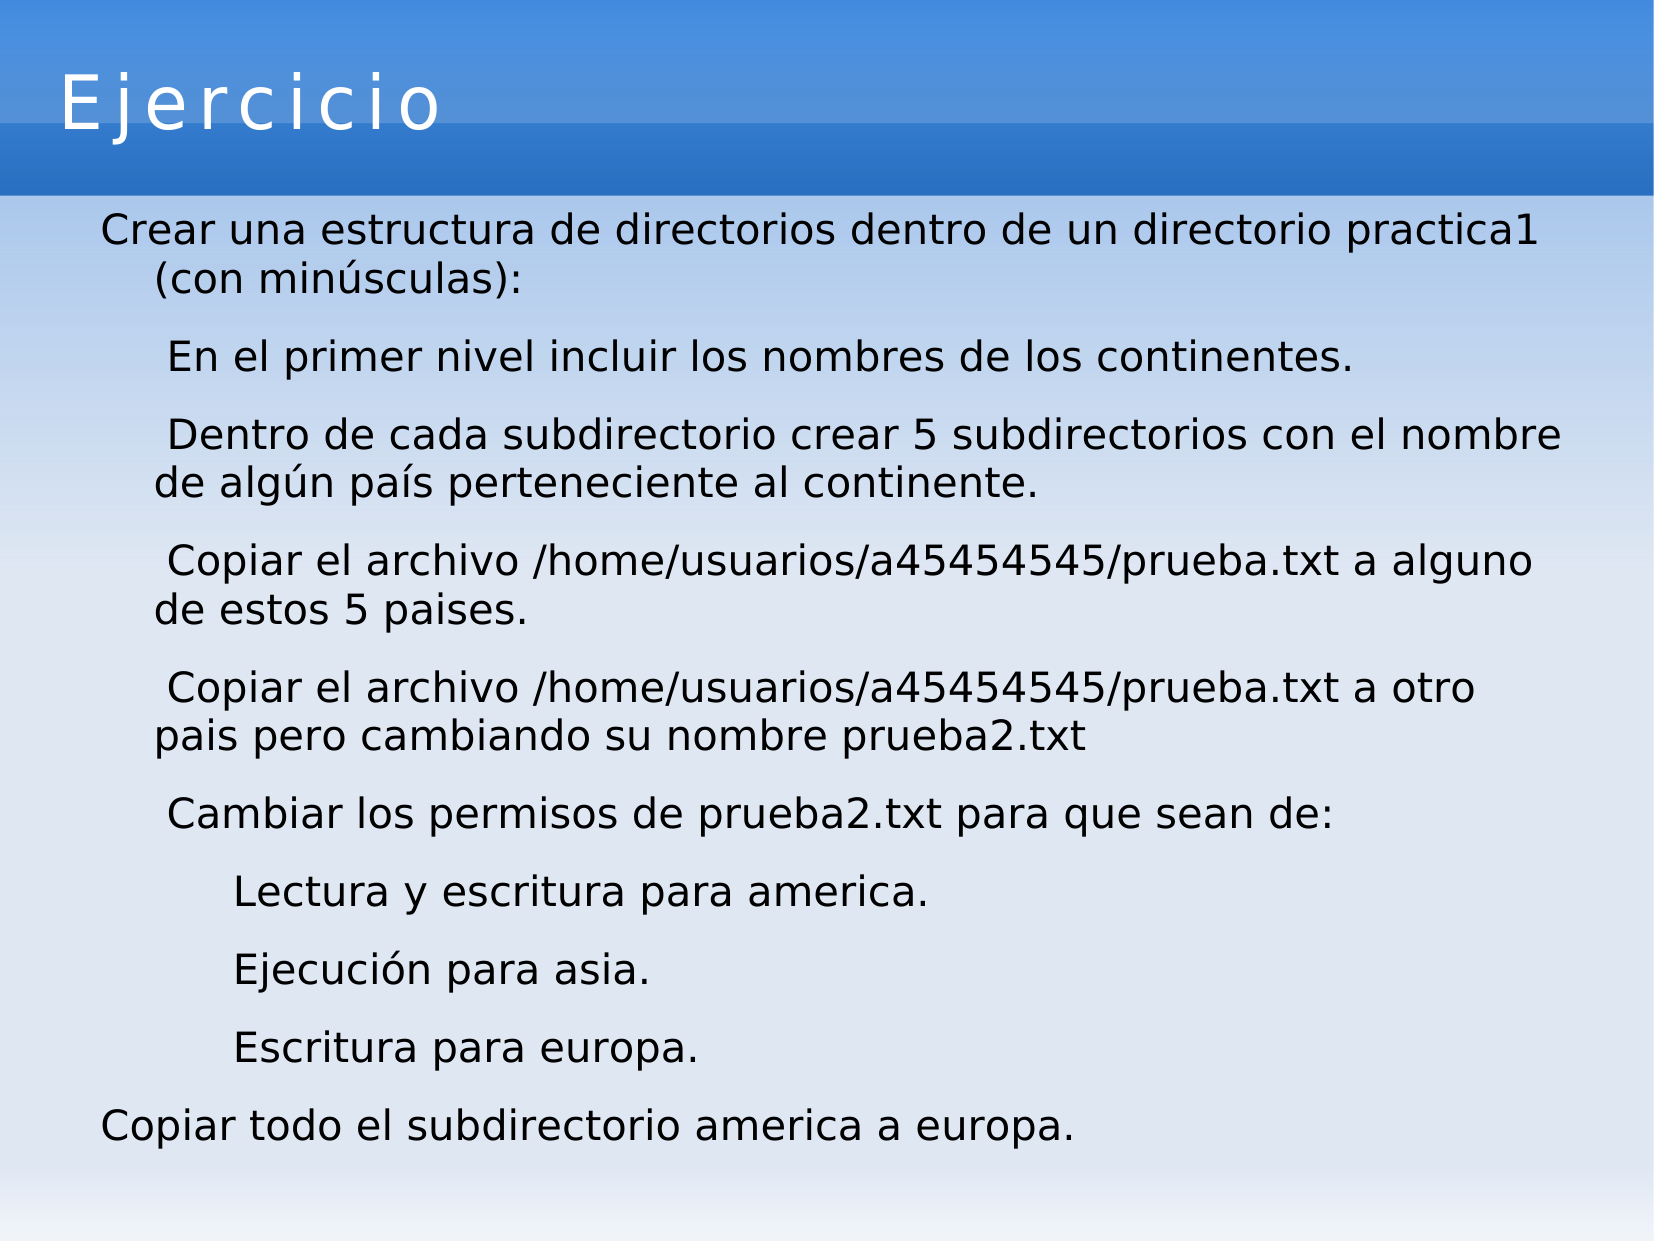

# Ejercicio
Crear una estructura de directorios dentro de un directorio practica1 (con minúsculas):
 En el primer nivel incluir los nombres de los continentes.
 Dentro de cada subdirectorio crear 5 subdirectorios con el nombre de algún país perteneciente al continente.
 Copiar el archivo /home/usuarios/a45454545/prueba.txt a alguno de estos 5 paises.
 Copiar el archivo /home/usuarios/a45454545/prueba.txt a otro pais pero cambiando su nombre prueba2.txt
 Cambiar los permisos de prueba2.txt para que sean de:
 Lectura y escritura para america.
 Ejecución para asia.
 Escritura para europa.
Copiar todo el subdirectorio america a europa.